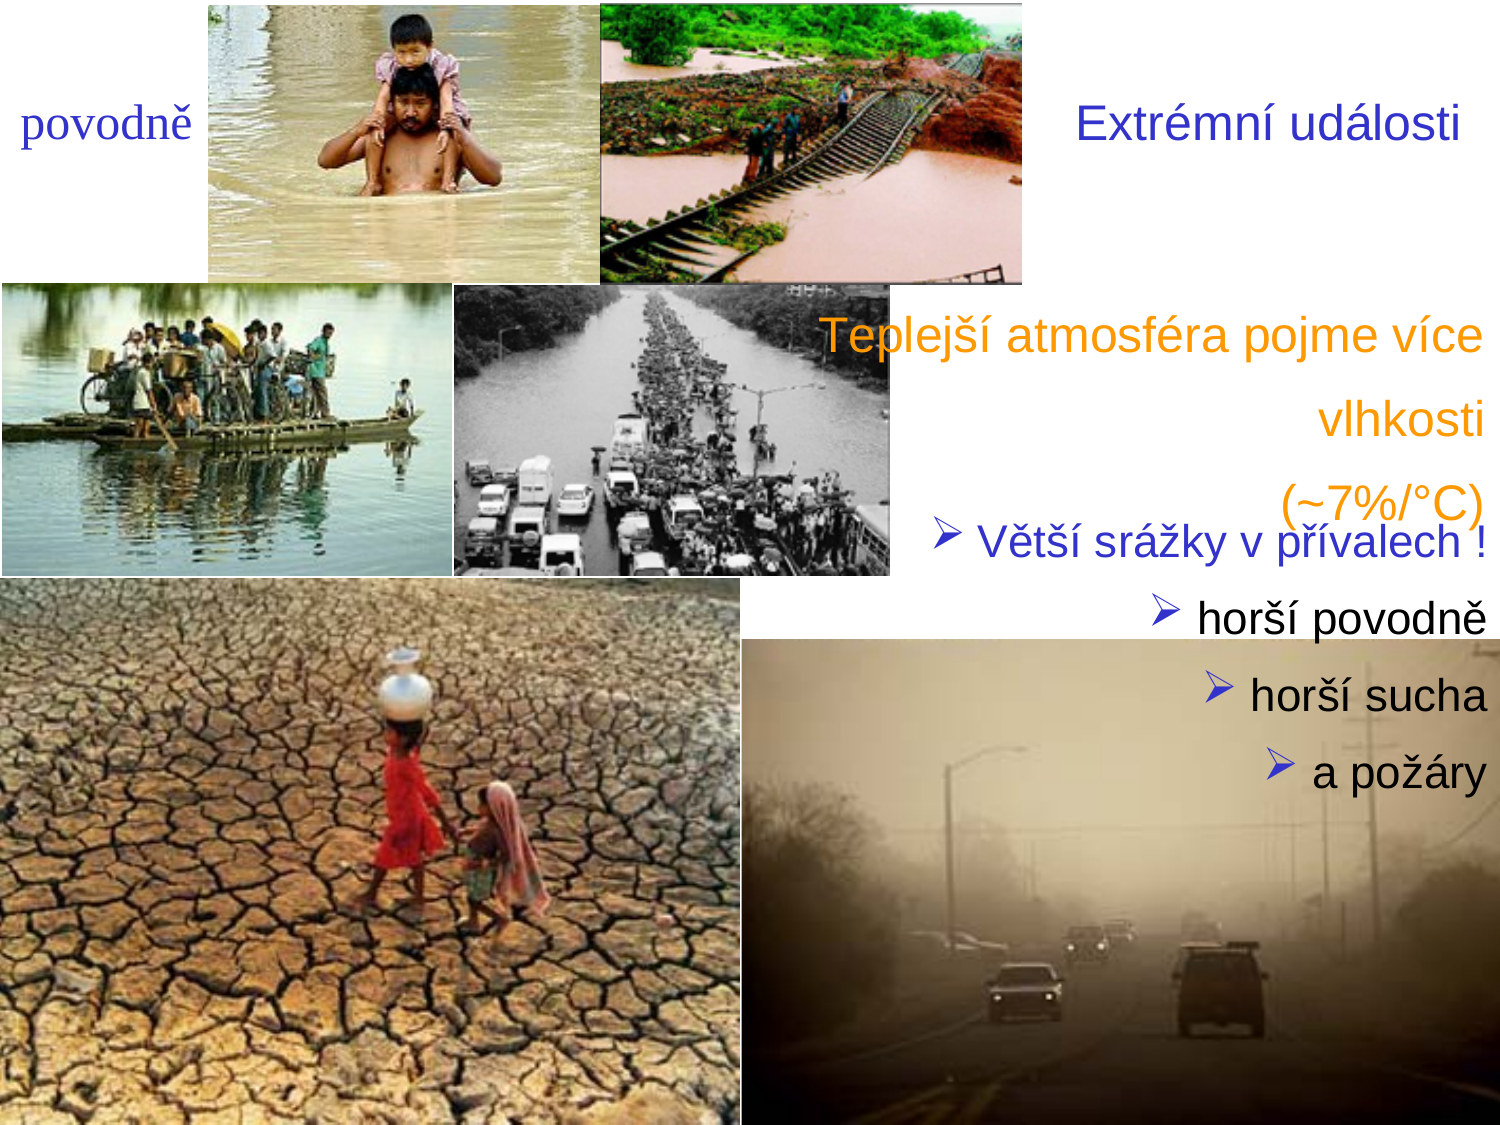

Extrémní události
povodně
Teplejší atmosféra pojme více vlhkosti
(~7%/°C)
 Větší srážky v přívalech !
 horší povodně
 horší sucha
 a požáry